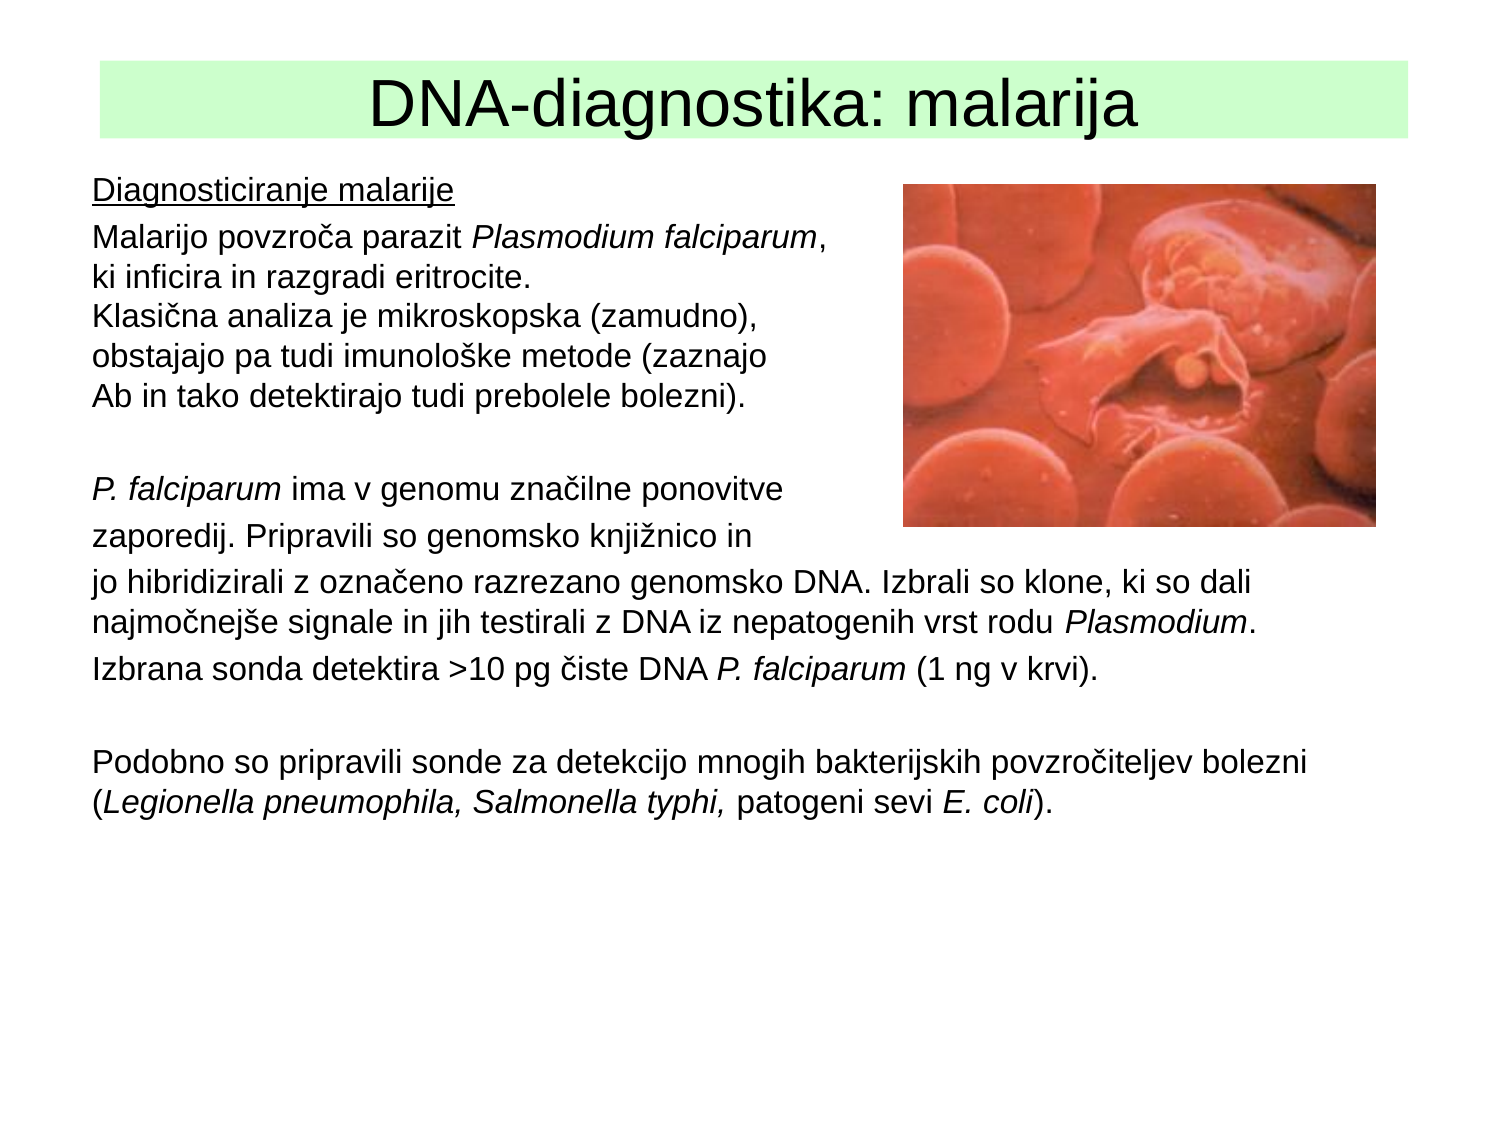

# DNA-diagnostika: malarija
Diagnosticiranje malarije
Malarijo povzroča parazit Plasmodium falciparum,
ki inficira in razgradi eritrocite.
Klasična analiza je mikroskopska (zamudno),
obstajajo pa tudi imunološke metode (zaznajo
Ab in tako detektirajo tudi prebolele bolezni).
P. falciparum ima v genomu značilne ponovitve
zaporedij. Pripravili so genomsko knjižnico in
jo hibridizirali z označeno razrezano genomsko DNA. Izbrali so klone, ki so dali najmočnejše signale in jih testirali z DNA iz nepatogenih vrst rodu Plasmodium.
Izbrana sonda detektira >10 pg čiste DNA P. falciparum (1 ng v krvi).
Podobno so pripravili sonde za detekcijo mnogih bakterijskih povzročiteljev bolezni (Legionella pneumophila, Salmonella typhi, patogeni sevi E. coli).